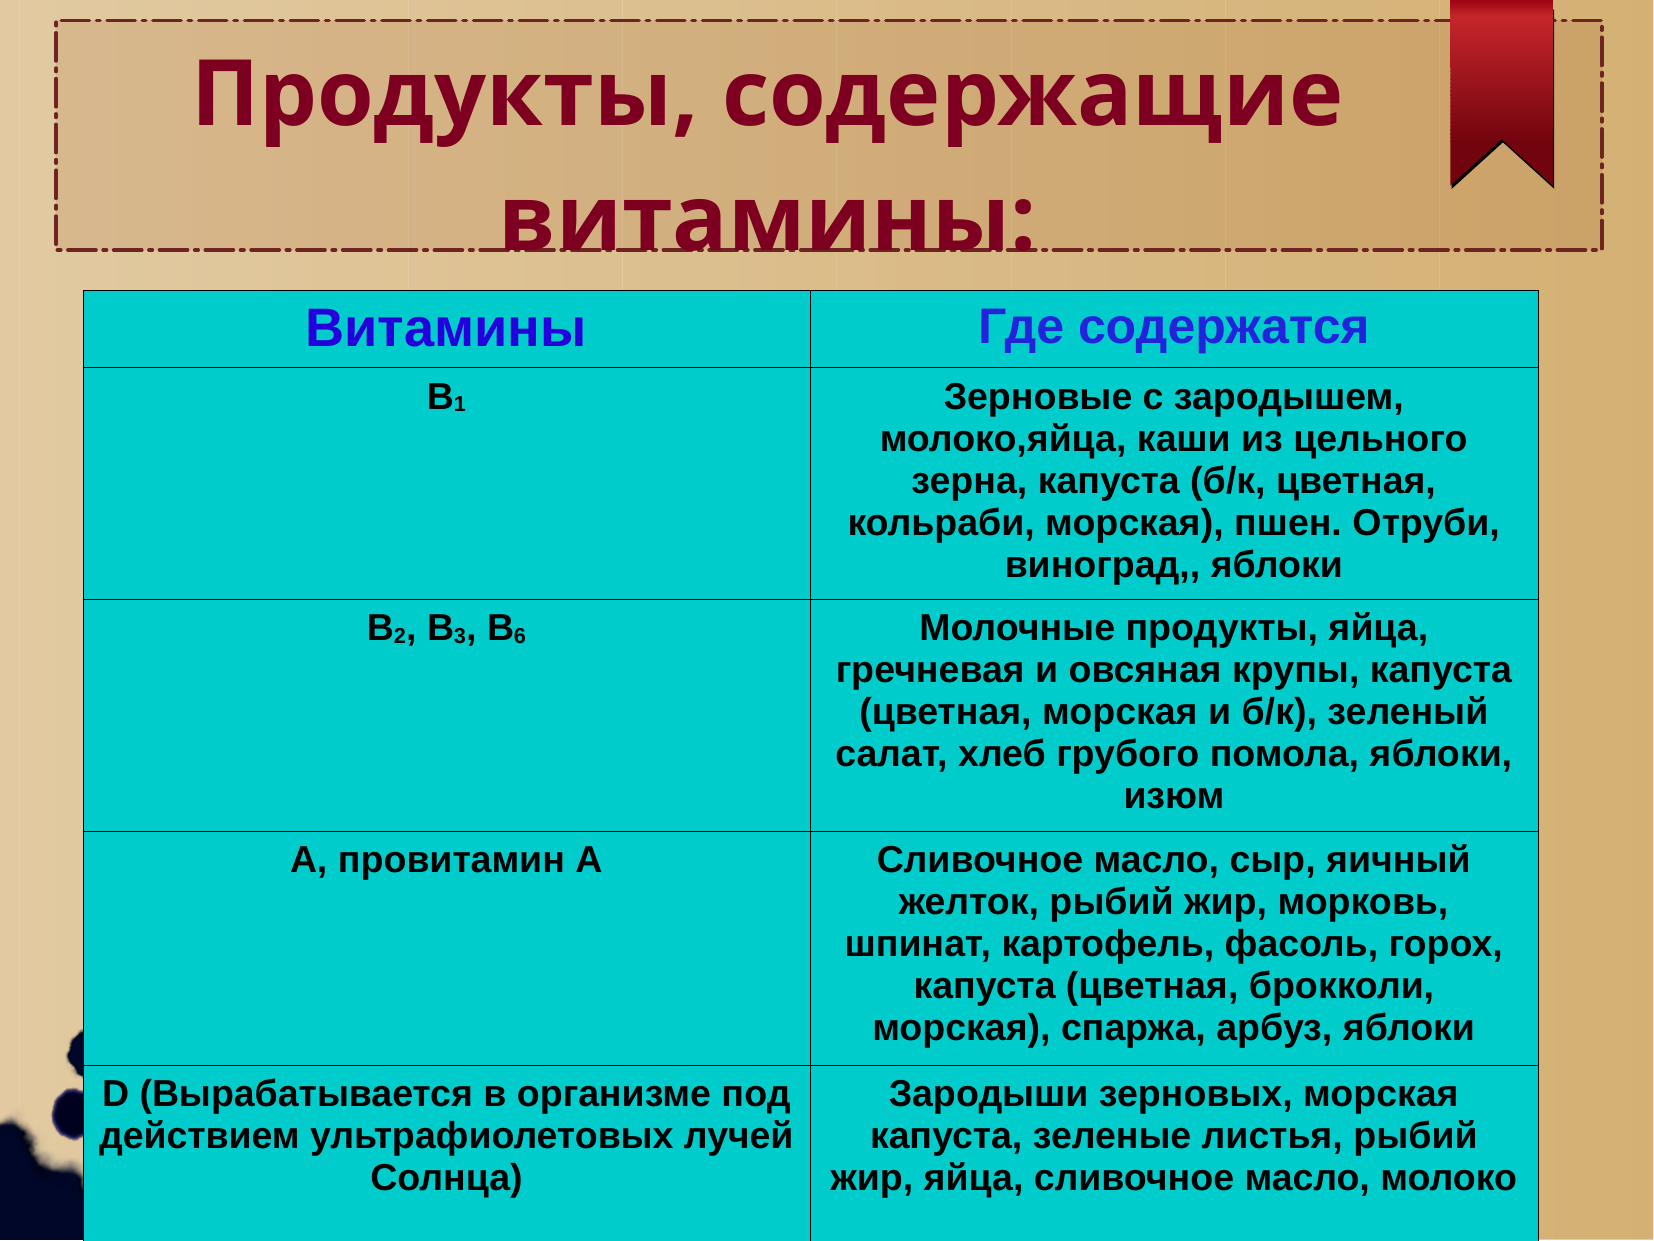

# Продукты, содержащие витамины:
| Витамины | Где содержатся |
| --- | --- |
| В1 | Зерновые с зародышем, молоко,яйца, каши из цельного зерна, капуста (б/к, цветная, кольраби, морская), пшен. Отруби, виноград,, яблоки |
| В2, В3, В6 | Молочные продукты, яйца, гречневая и овсяная крупы, капуста (цветная, морская и б/к), зеленый салат, хлеб грубого помола, яблоки, изюм |
| А, провитамин А | Сливочное масло, сыр, яичный желток, рыбий жир, морковь, шпинат, картофель, фасоль, горох, капуста (цветная, брокколи, морская), спаржа, арбуз, яблоки |
| D (Вырабатывается в организме под действием ультрафиолетовых лучей Солнца) | Зародыши зерновых, морская капуста, зеленые листья, рыбий жир, яйца, сливочное масло, молоко |